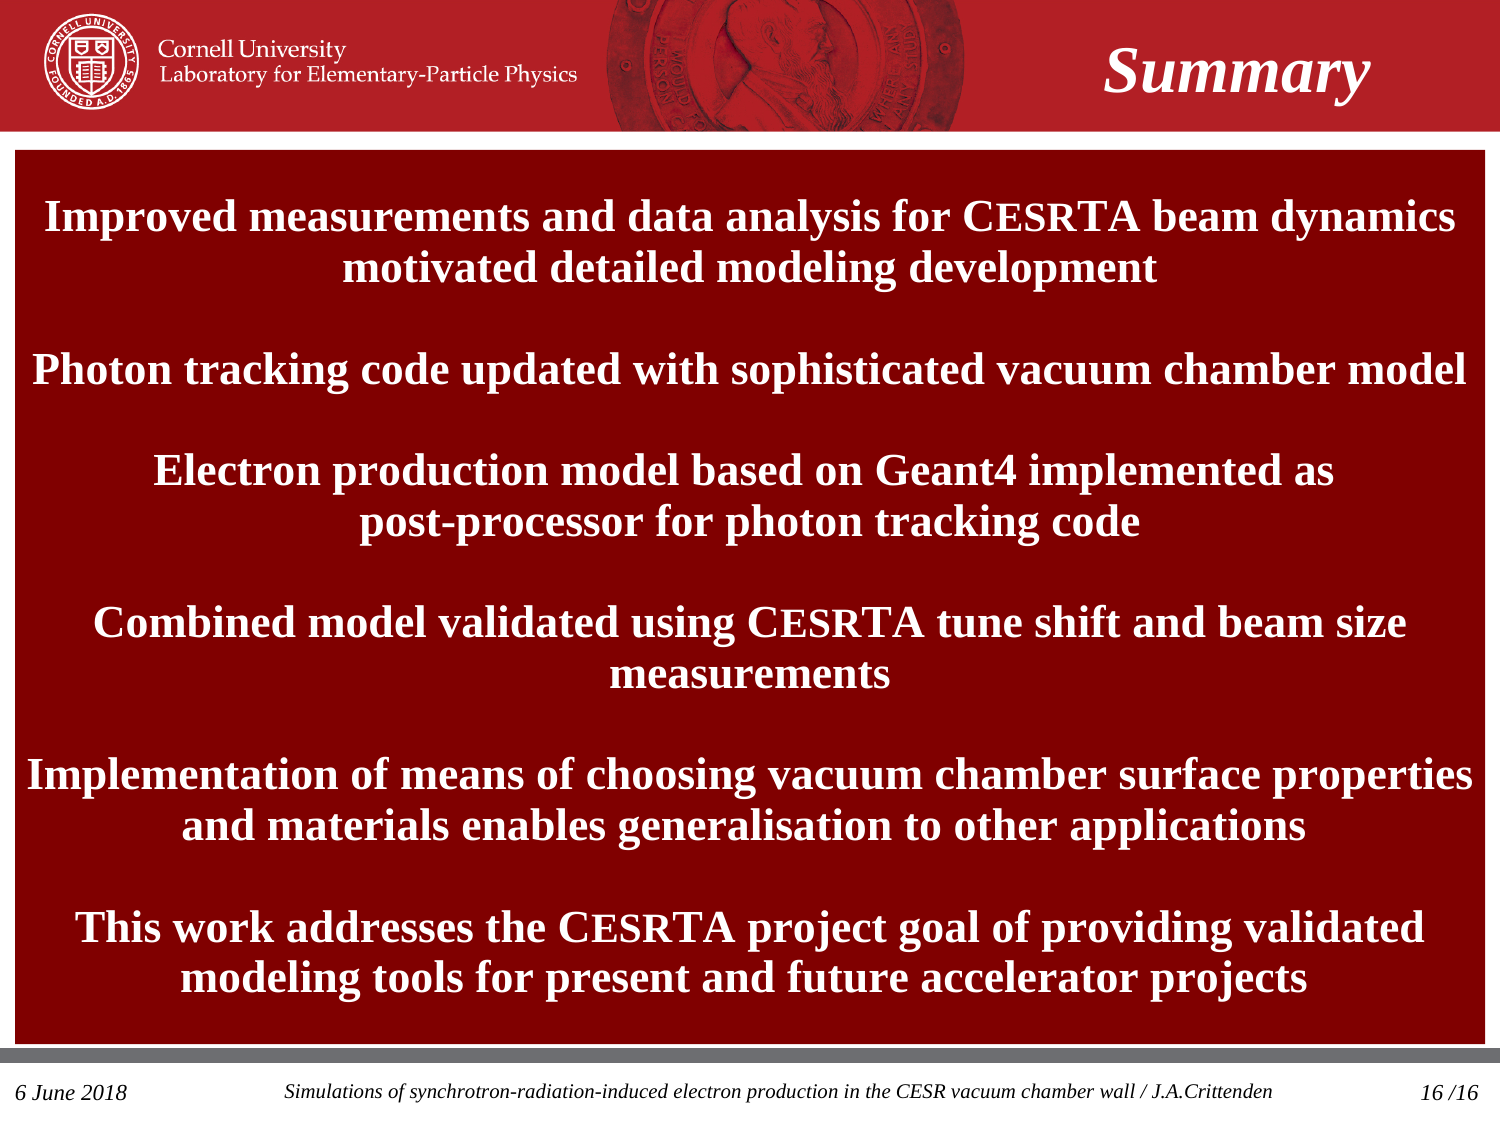

# Summary
Improved measurements and data analysis for CESRTA beam dynamics motivated detailed modeling development
Photon tracking code updated with sophisticated vacuum chamber model
Electron production model based on Geant4 implemented as
post-processor for photon tracking code
Combined model validated using CESRTA tune shift and beam size measurements
Implementation of means of choosing vacuum chamber surface properties and materials enables generalisation to other applications
This work addresses the CESRTA project goal of providing validated modeling tools for present and future accelerator projects